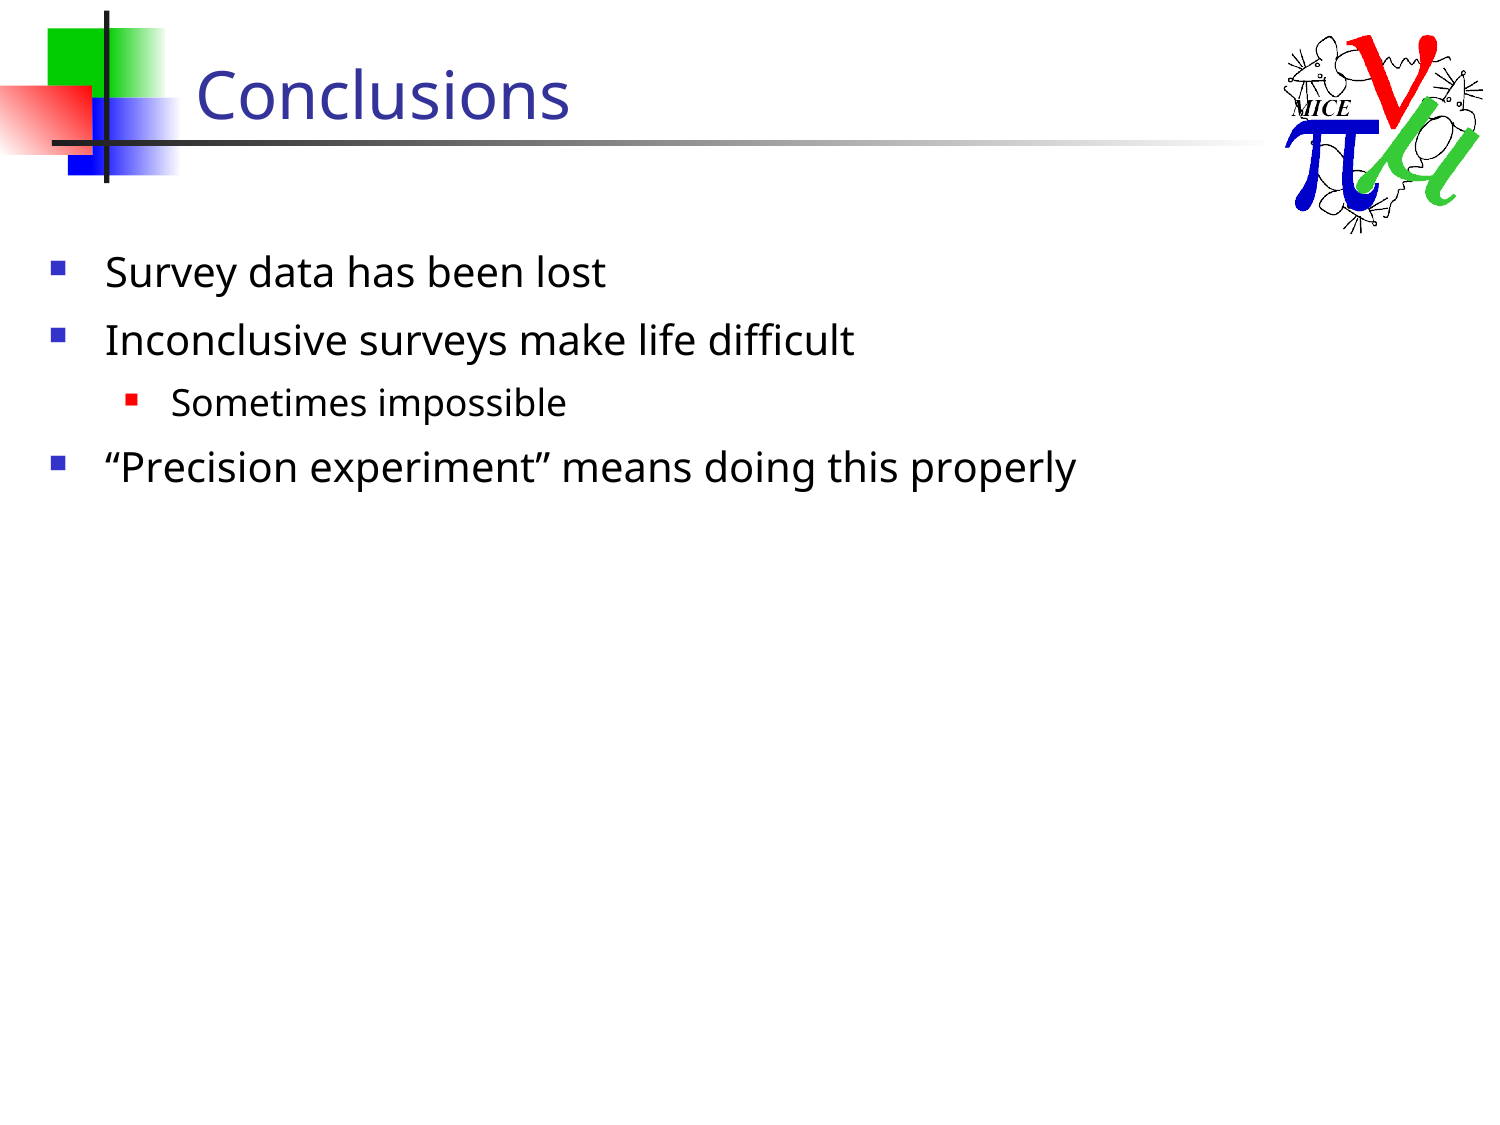

# Conclusions
Survey data has been lost
Inconclusive surveys make life difficult
Sometimes impossible
“Precision experiment” means doing this properly